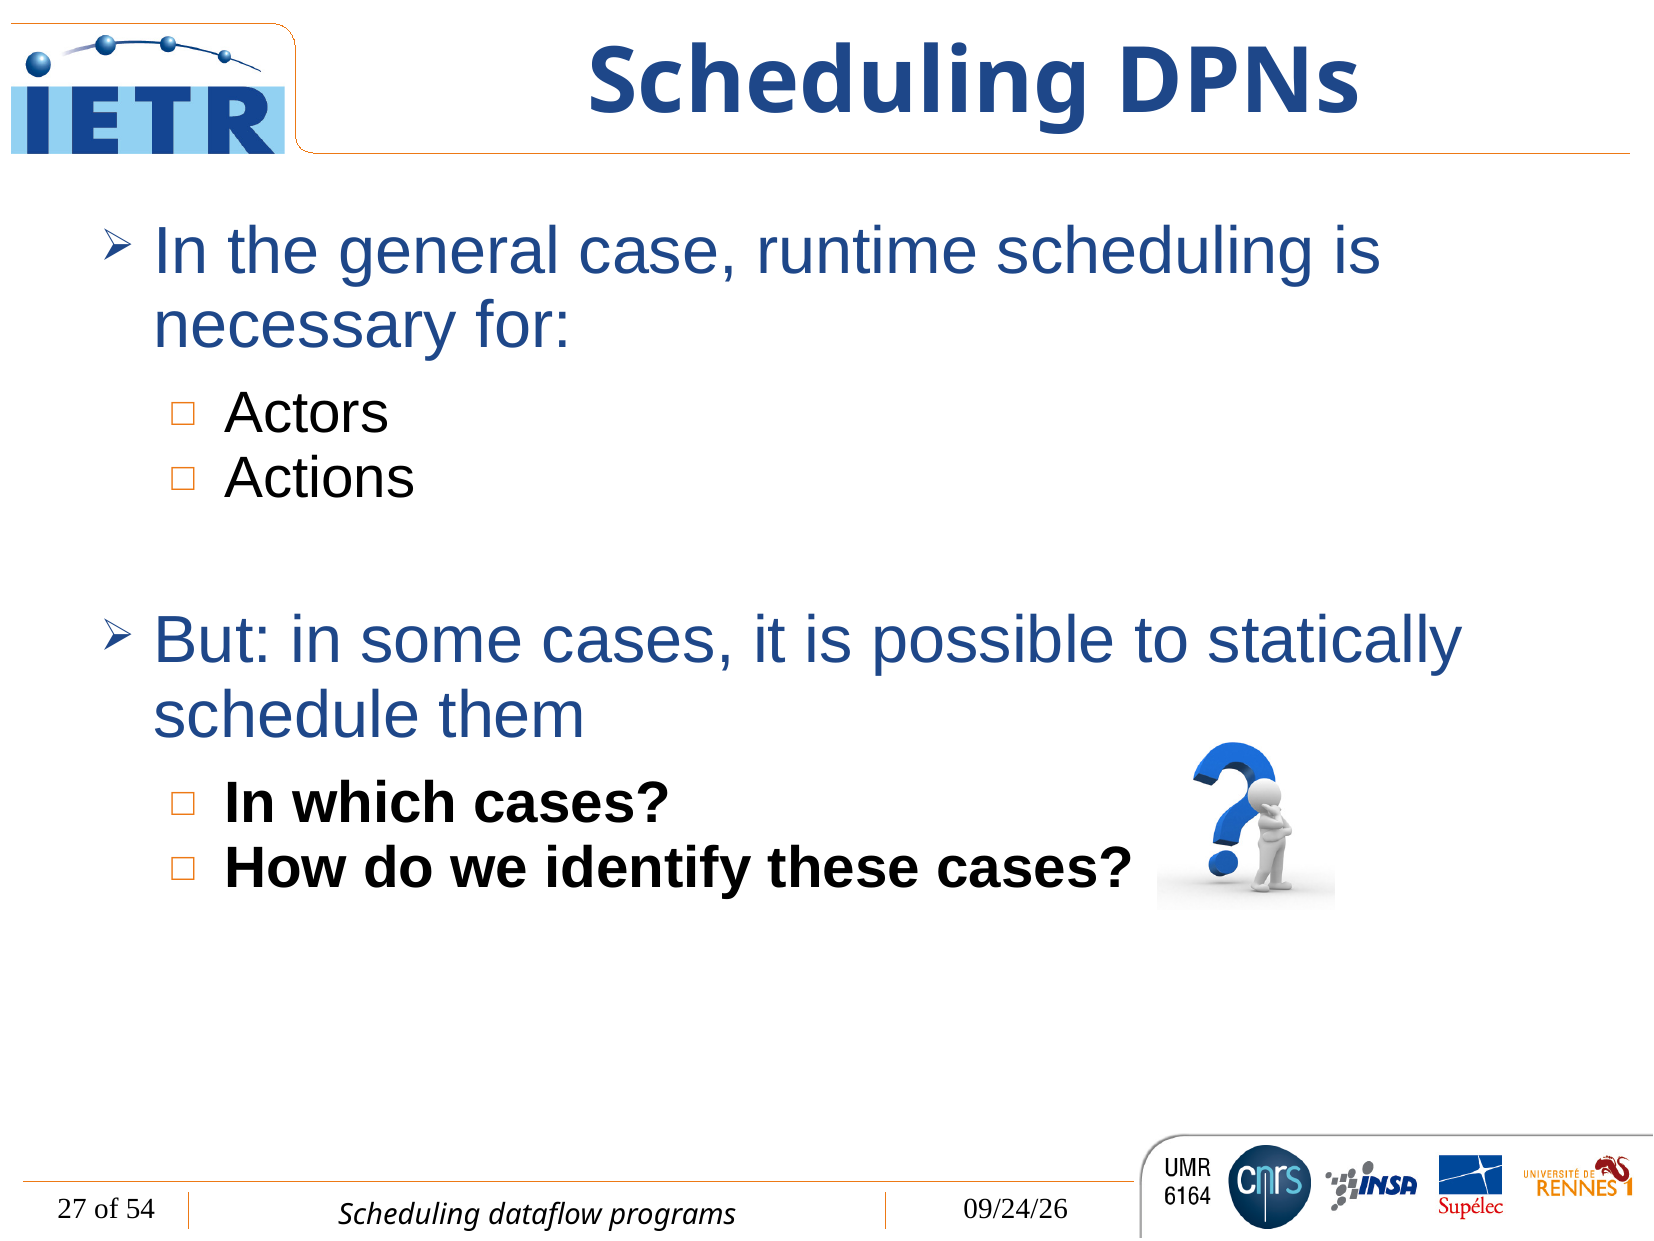

# Scheduling DPNs
In the general case, runtime scheduling is necessary for:
Actors
Actions
But: in some cases, it is possible to statically schedule them
In which cases?
How do we identify these cases?
27
Scheduling dataflow programs